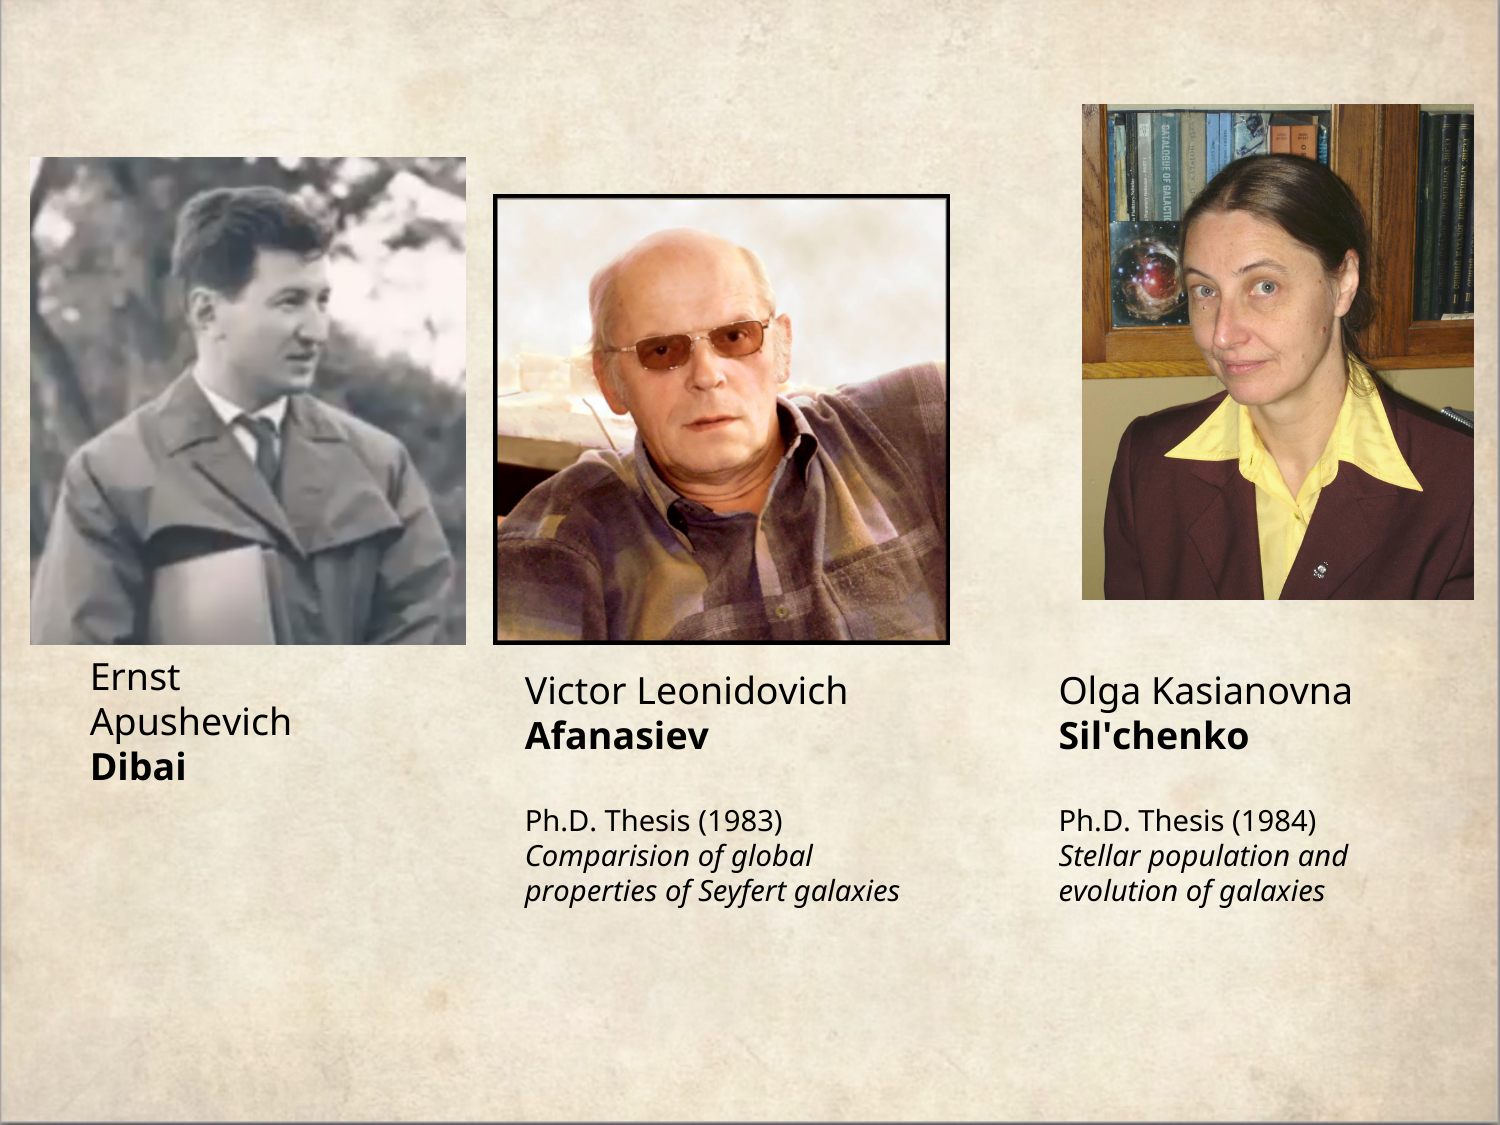

Ernst Apushevich
Dibai
Victor Leonidovich
Afanasiev
Ph.D. Thesis (1983)
Comparision of global properties of Seyfert galaxies
Olga Kasianovna
Sil'chenko
Ph.D. Thesis (1984)
Stellar population and evolution of galaxies